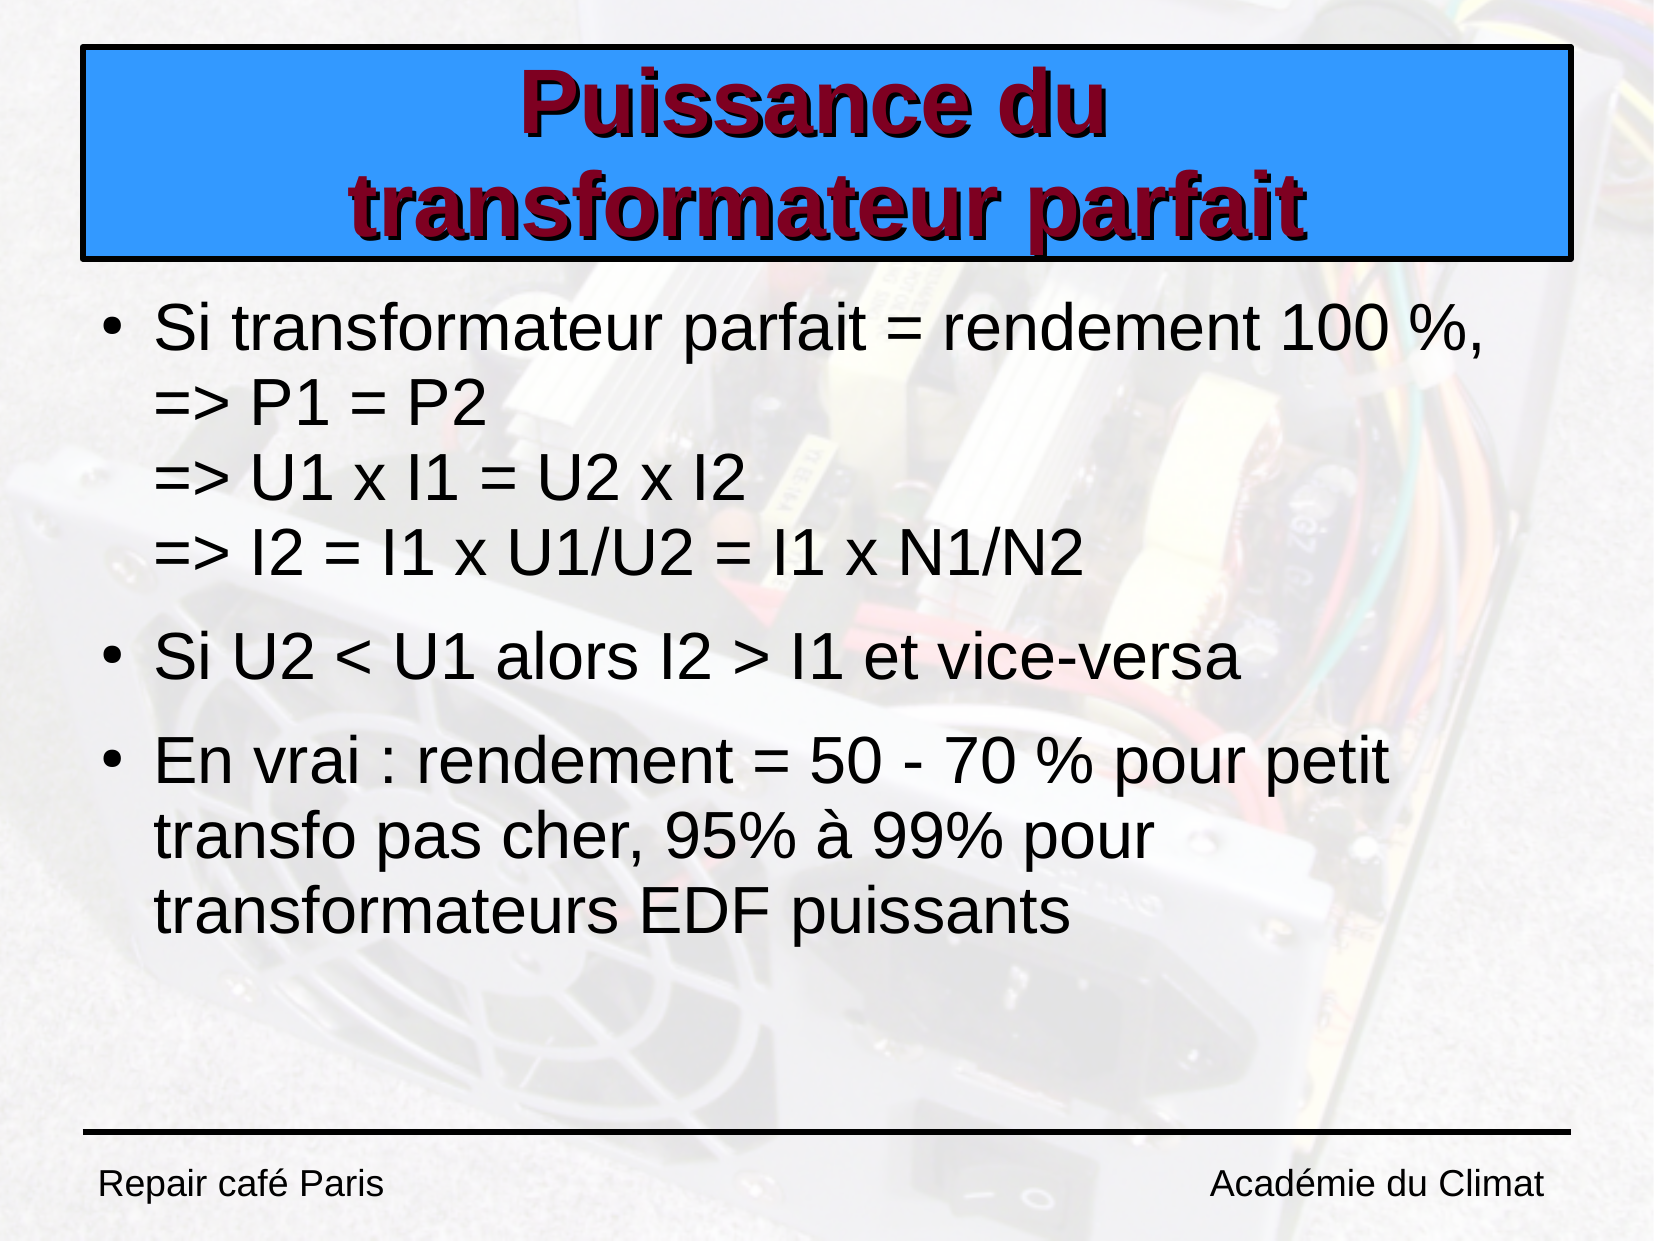

# Puissance du transformateur parfait
Si transformateur parfait = rendement 100 %,
=> P1 = P2
=> U1 x I1 = U2 x I2
=> I2 = I1 x U1/U2 = I1 x N1/N2
Si U2 < U1 alors I2 > I1 et vice-versa
En vrai : rendement = 50 - 70 % pour petit transfo pas cher, 95% à 99% pour transformateurs EDF puissants
Repair café Paris	Académie du Climat